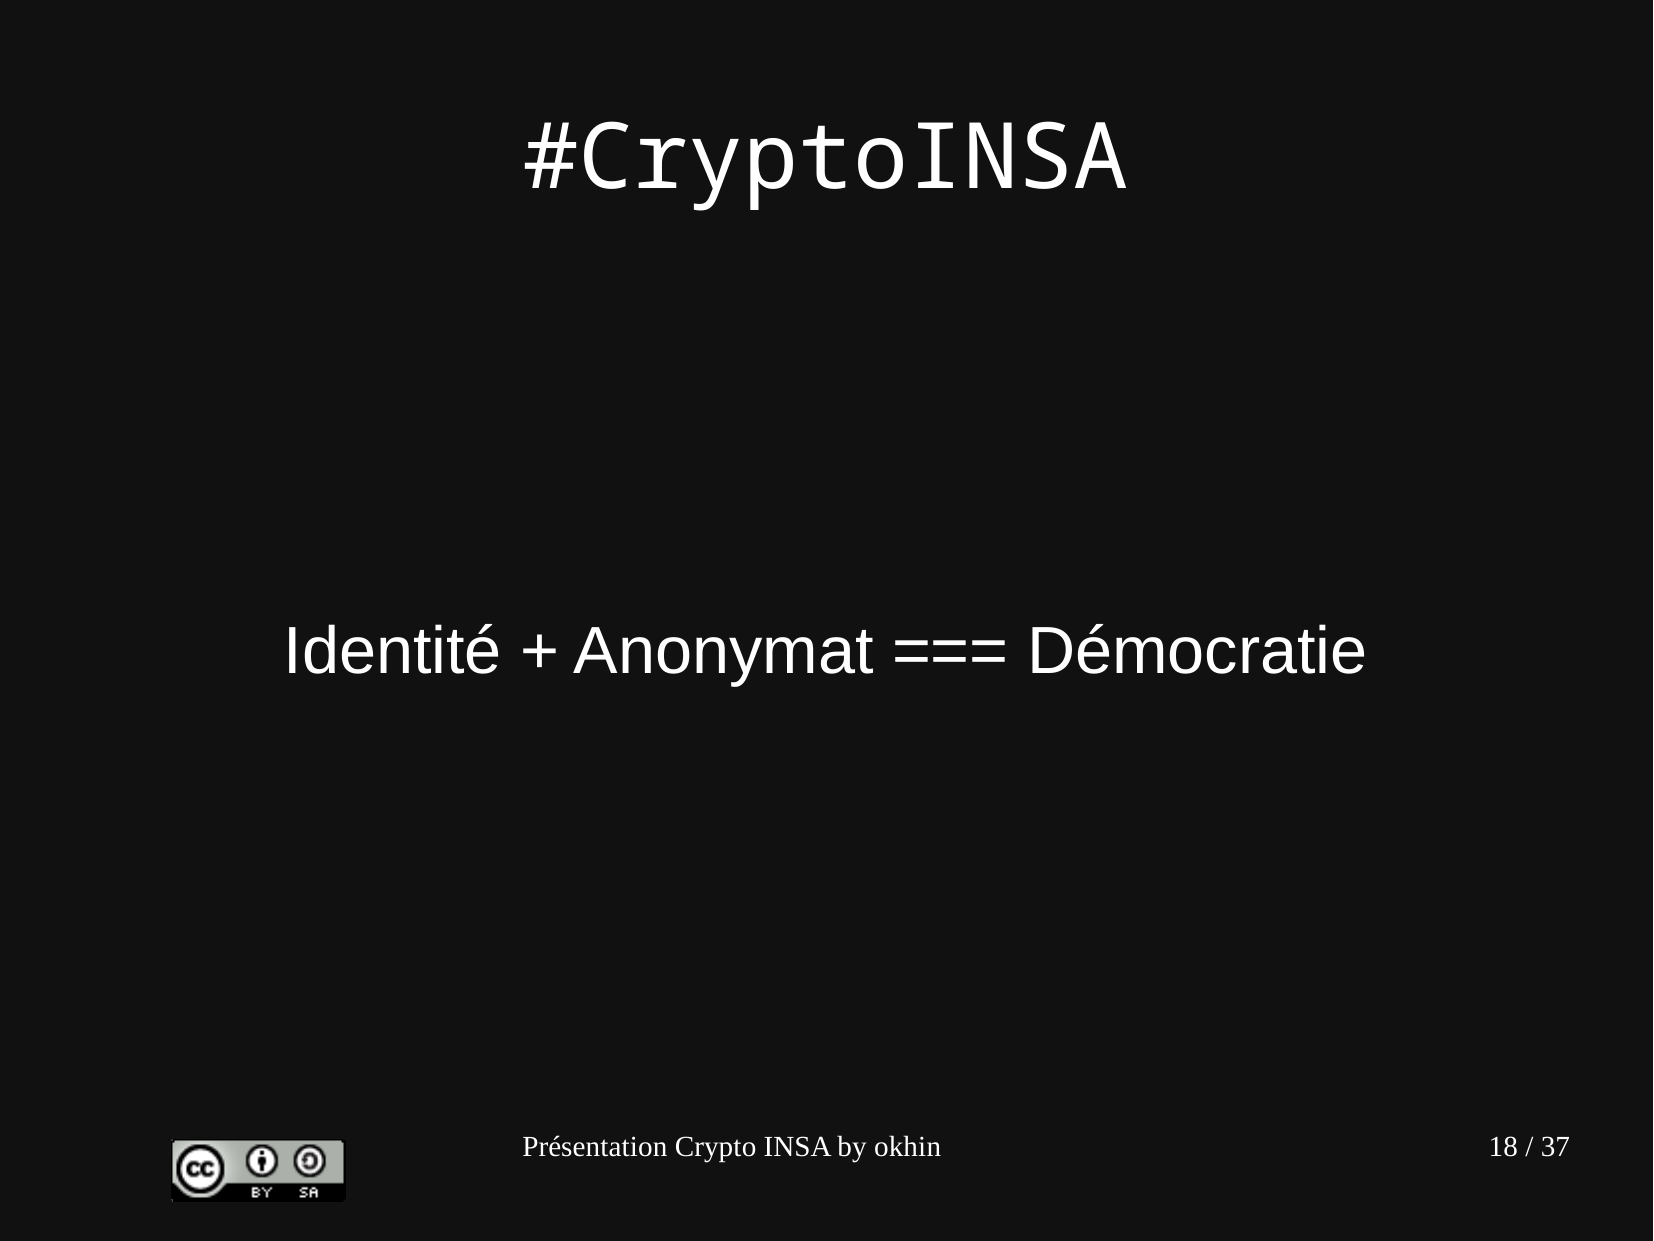

# #CryptoINSA
Identité + Anonymat === Démocratie
Présentation Crypto INSA by okhin
18